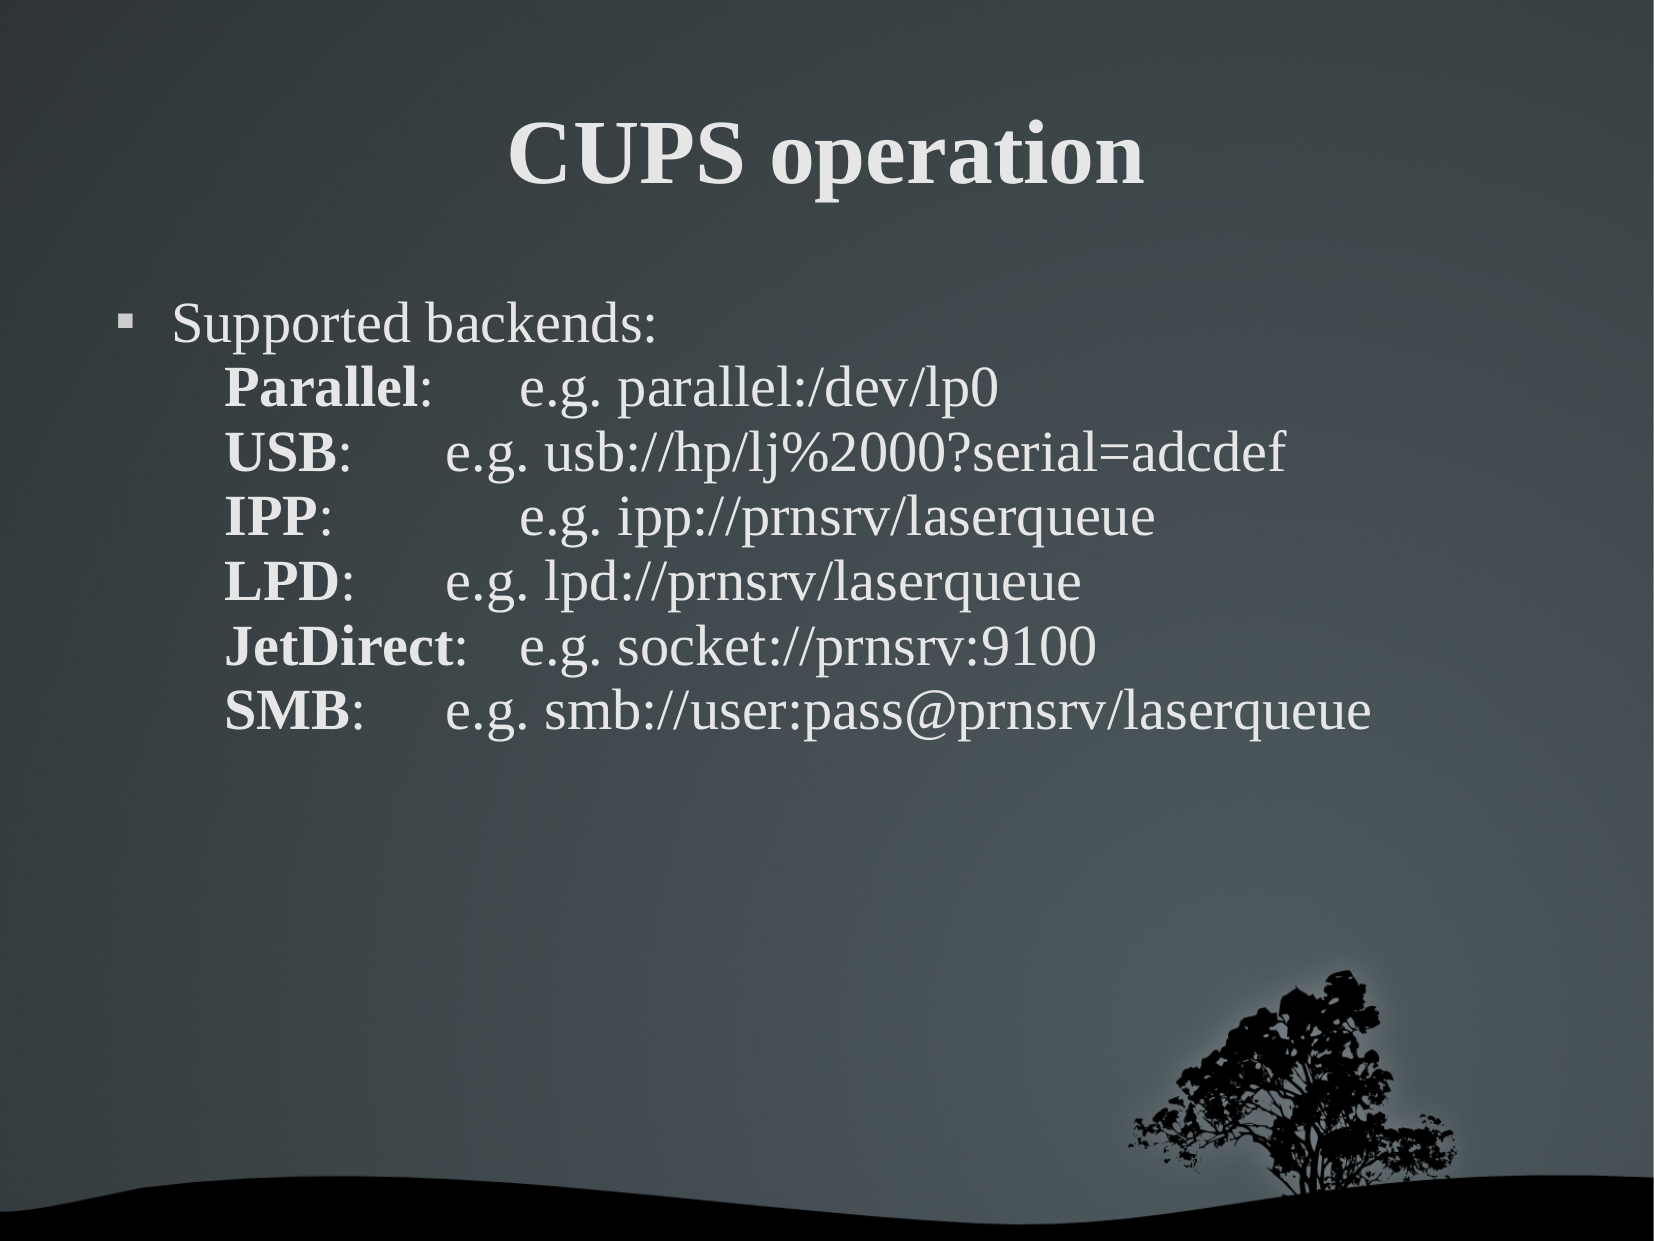

CUPS operation
# Supported backends: Parallel: 	e.g. parallel:/dev/lp0 USB:		e.g. usb://hp/lj%2000?serial=adcdef IPP:			e.g. ipp://prnsrv/laserqueue LPD:		e.g. lpd://prnsrv/laserqueue JetDirect:	e.g. socket://prnsrv:9100 SMB:		e.g. smb://user:pass@prnsrv/laserqueue